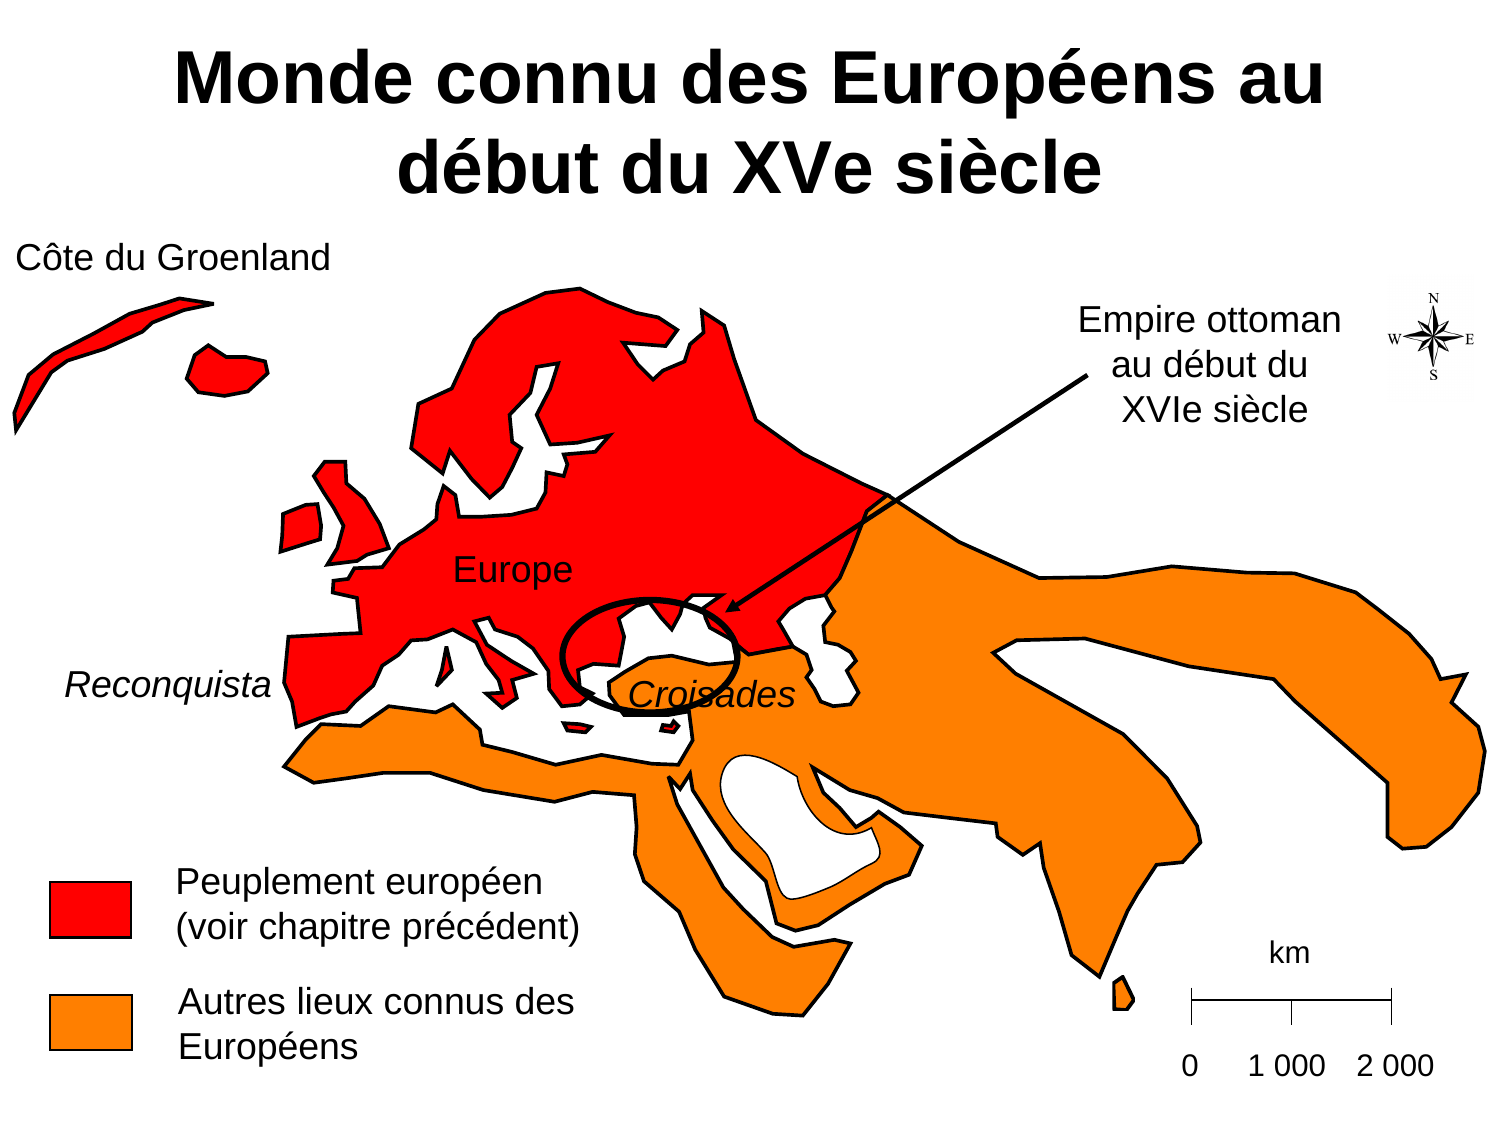

# Monde connu des Européens au début du XVe siècle
Côte du Groenland
Empire ottoman
au début du
XVIe siècle
Europe
Reconquista
Croisades
Peuplement européen
(voir chapitre précédent)
km
Autres lieux connus des
Européens
0
1 000
2 000